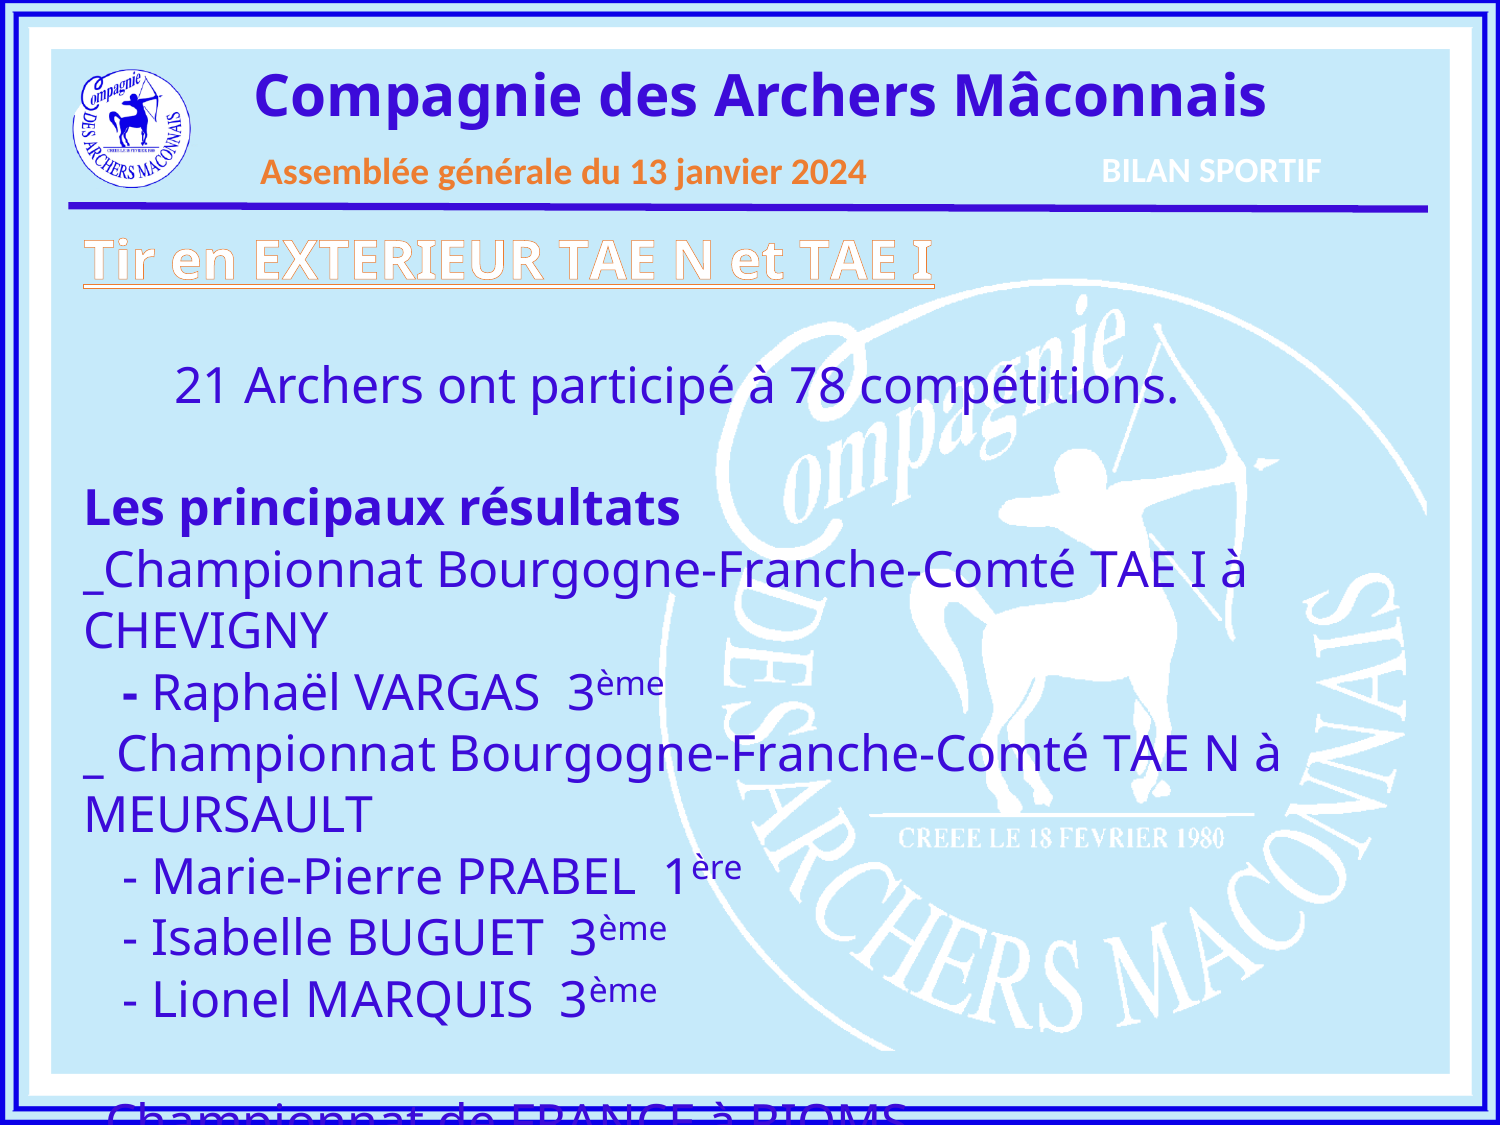

# Compagnie des Archers Mâconnais
 Assemblée générale du 13 janvier 2024
BILAN SPORTIF
Tir en EXTERIEUR TAE N et TAE I
 21 Archers ont participé à 78 compétitions.
Les principaux résultats
_Championnat Bourgogne-Franche-Comté TAE I à CHEVIGNY
 - Raphaël VARGAS 3ème
_ Championnat Bourgogne-Franche-Comté TAE N à MEURSAULT
 - Marie-Pierre PRABEL 1ère
 - Isabelle BUGUET 3ème
 - Lionel MARQUIS 3ème
_Championnat de FRANCE à RIOMS
 - Martine GRAIN 6ème en TAE I
 - Lionel MARQUIS 15ème en TAE N